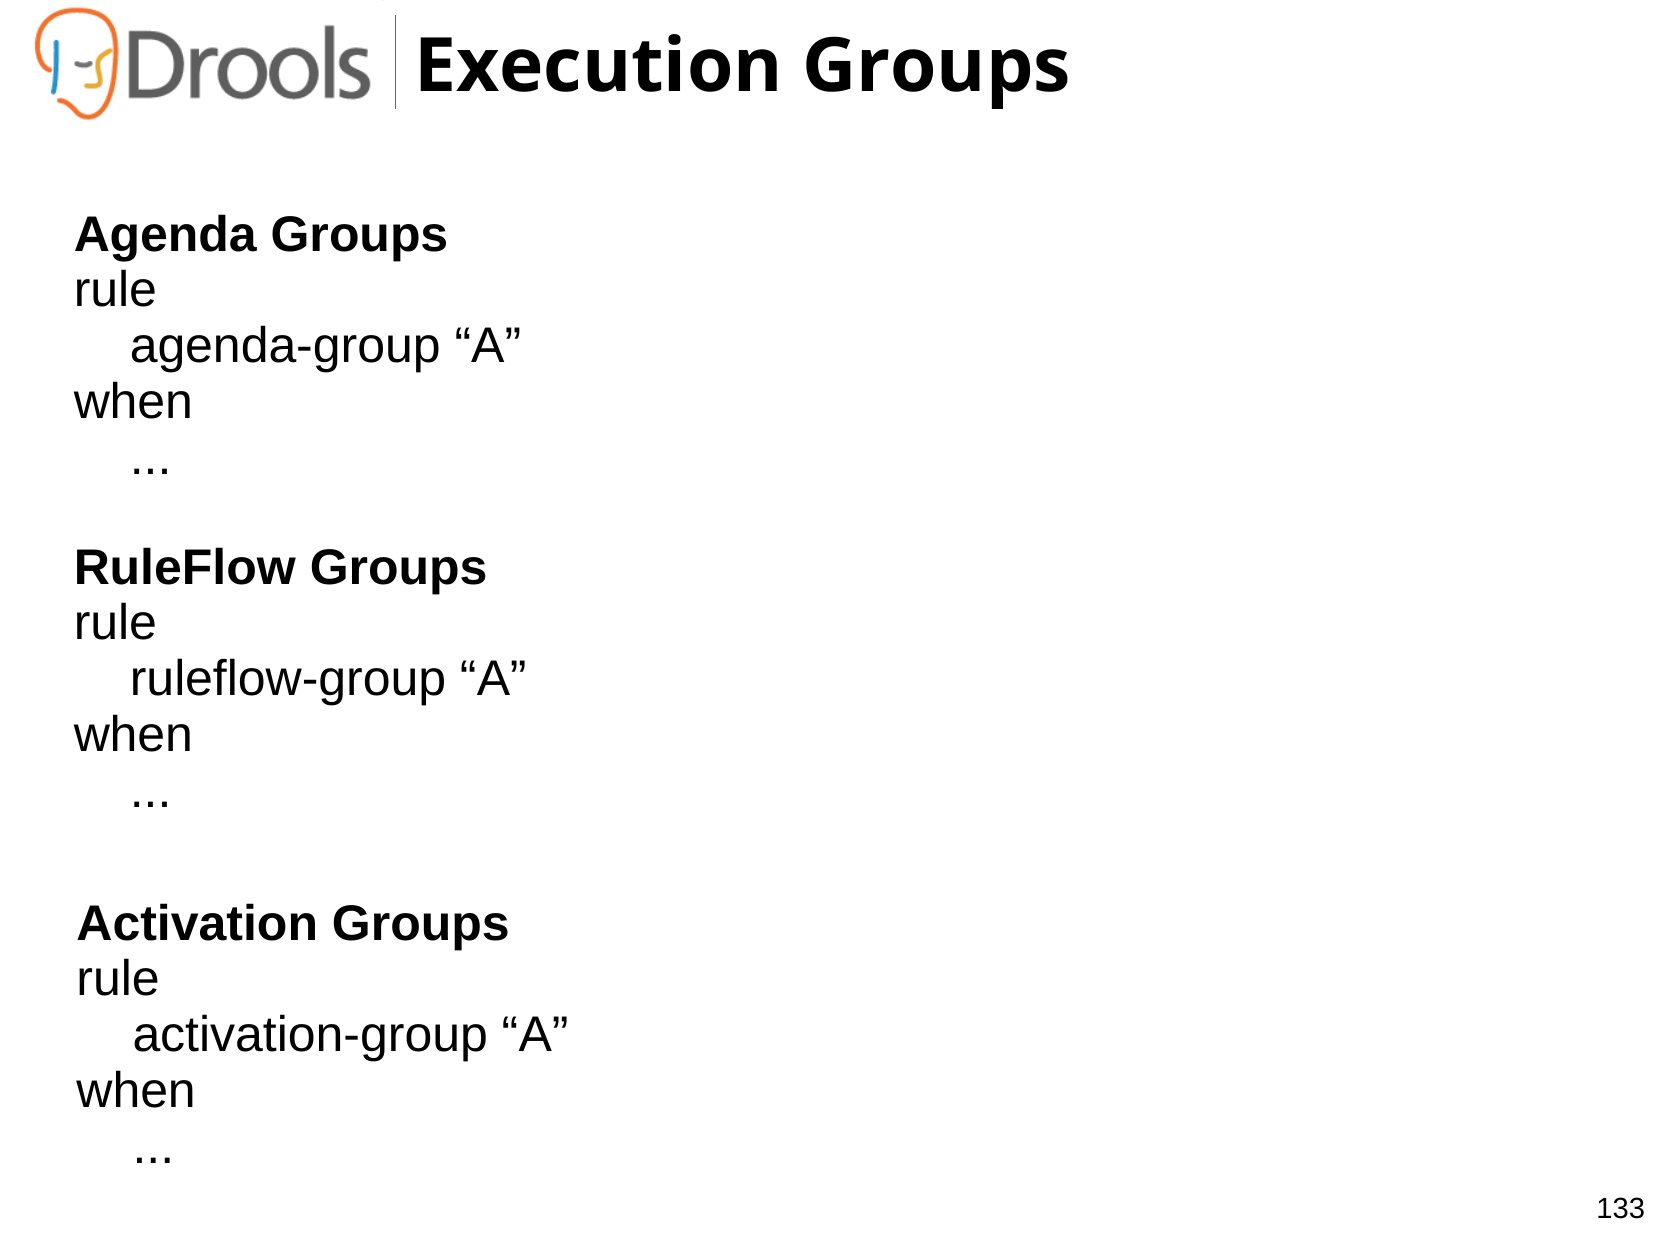

# Execution Groups
Agenda Groups
rule
 agenda-group “A”
when
 ...
RuleFlow Groups
rule
 ruleflow-group “A”
when
 ...
Activation Groups
rule
 activation-group “A”
when
 ...